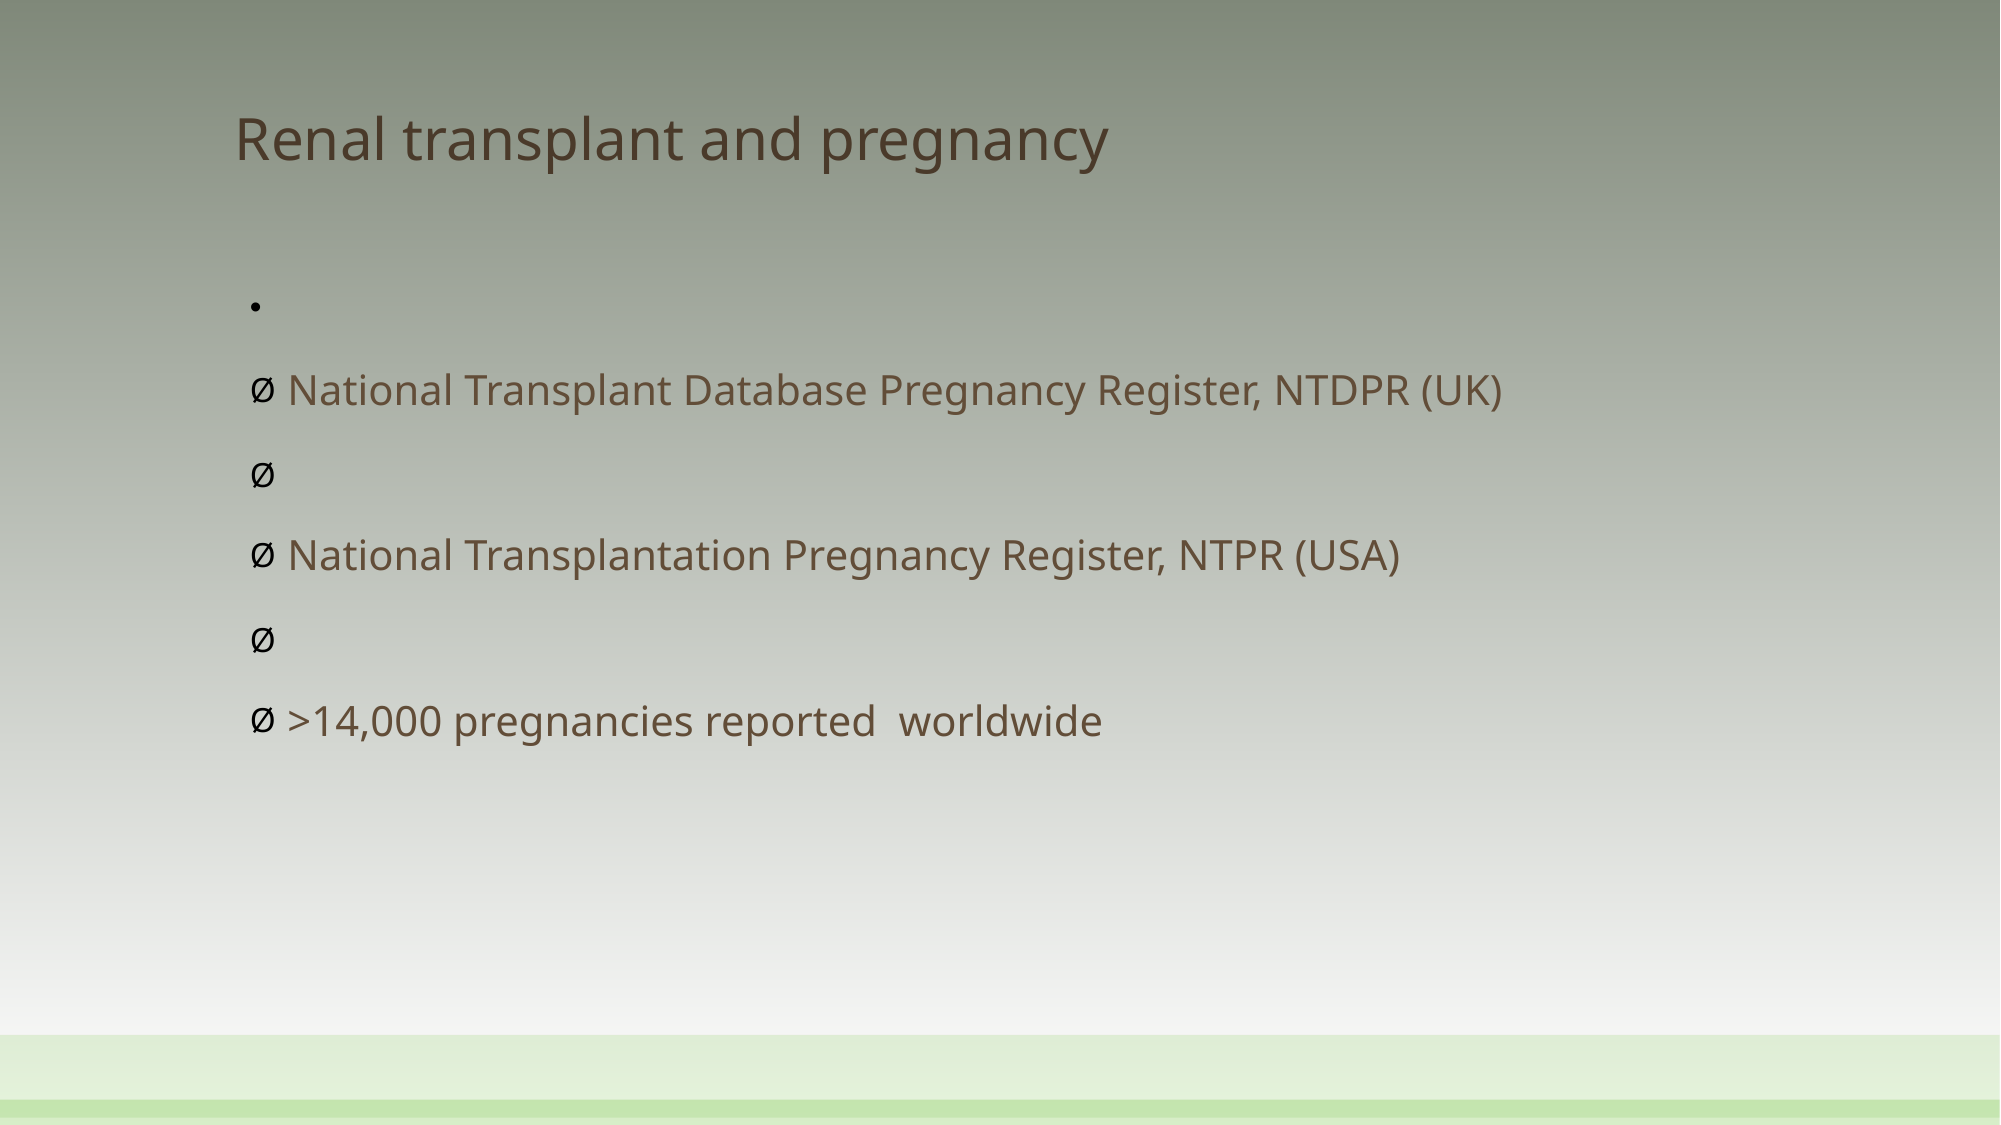

# Renal transplant and pregnancy
National Transplant Database Pregnancy Register, NTDPR (UK)
National Transplantation Pregnancy Register, NTPR (USA)
>14,000 pregnancies reported worldwide